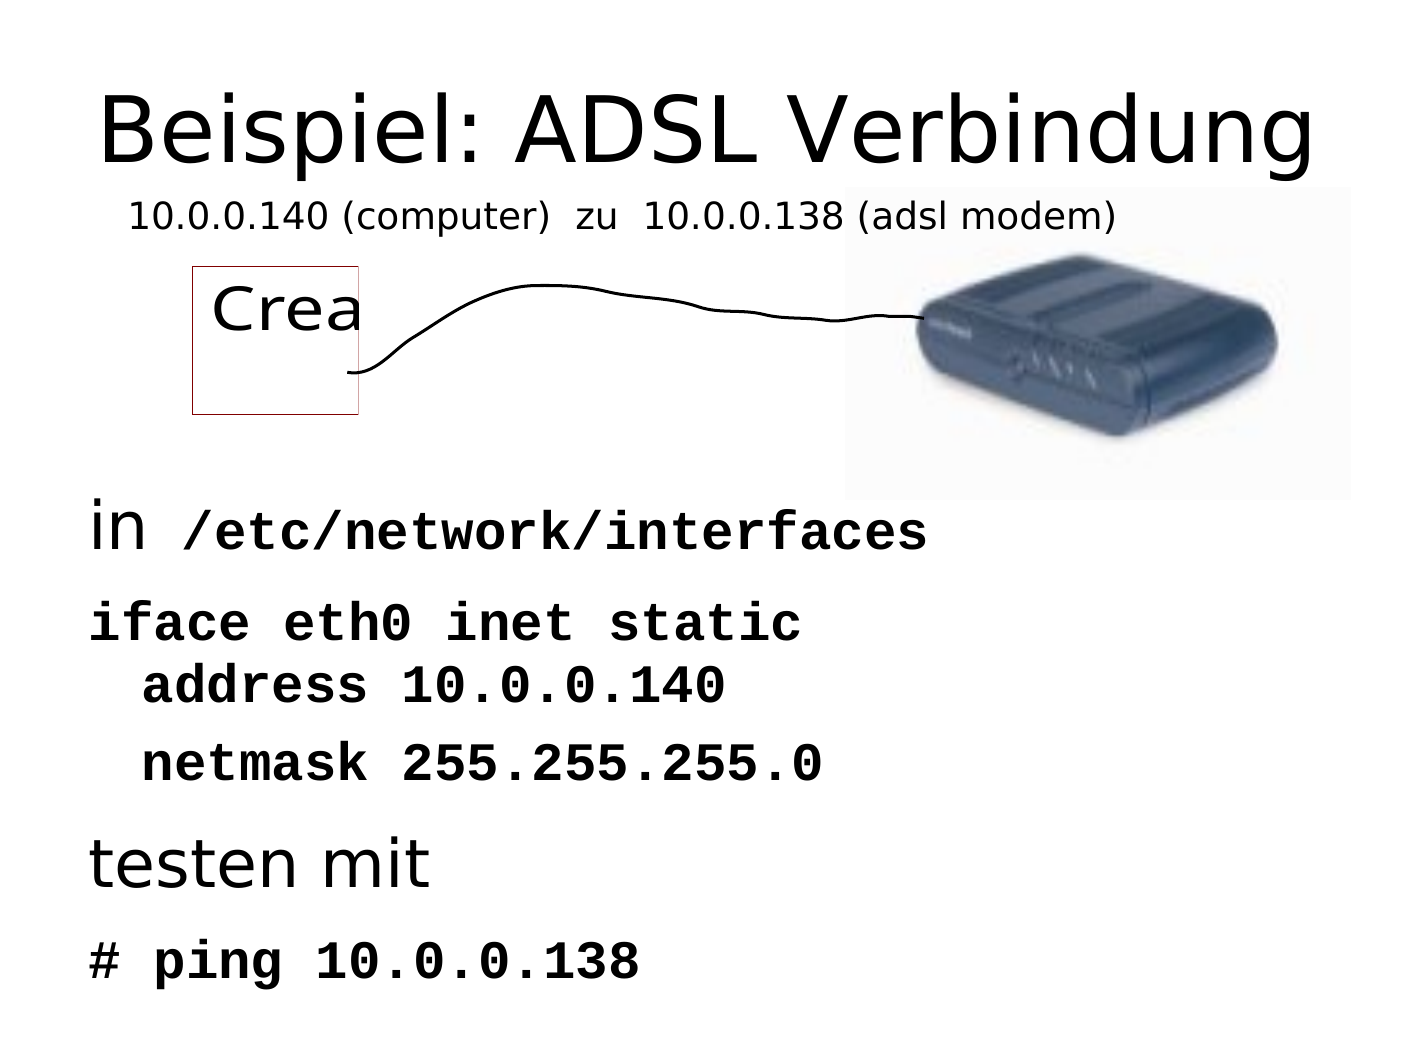

# Beispiel: ADSL Verbindung
10.0.0.140 (computer) zu 10.0.0.138 (adsl modem)
in /etc/network/interfaces
iface eth0 inet static
address 10.0.0.140
netmask 255.255.255.0
testen mit
# ping 10.0.0.138